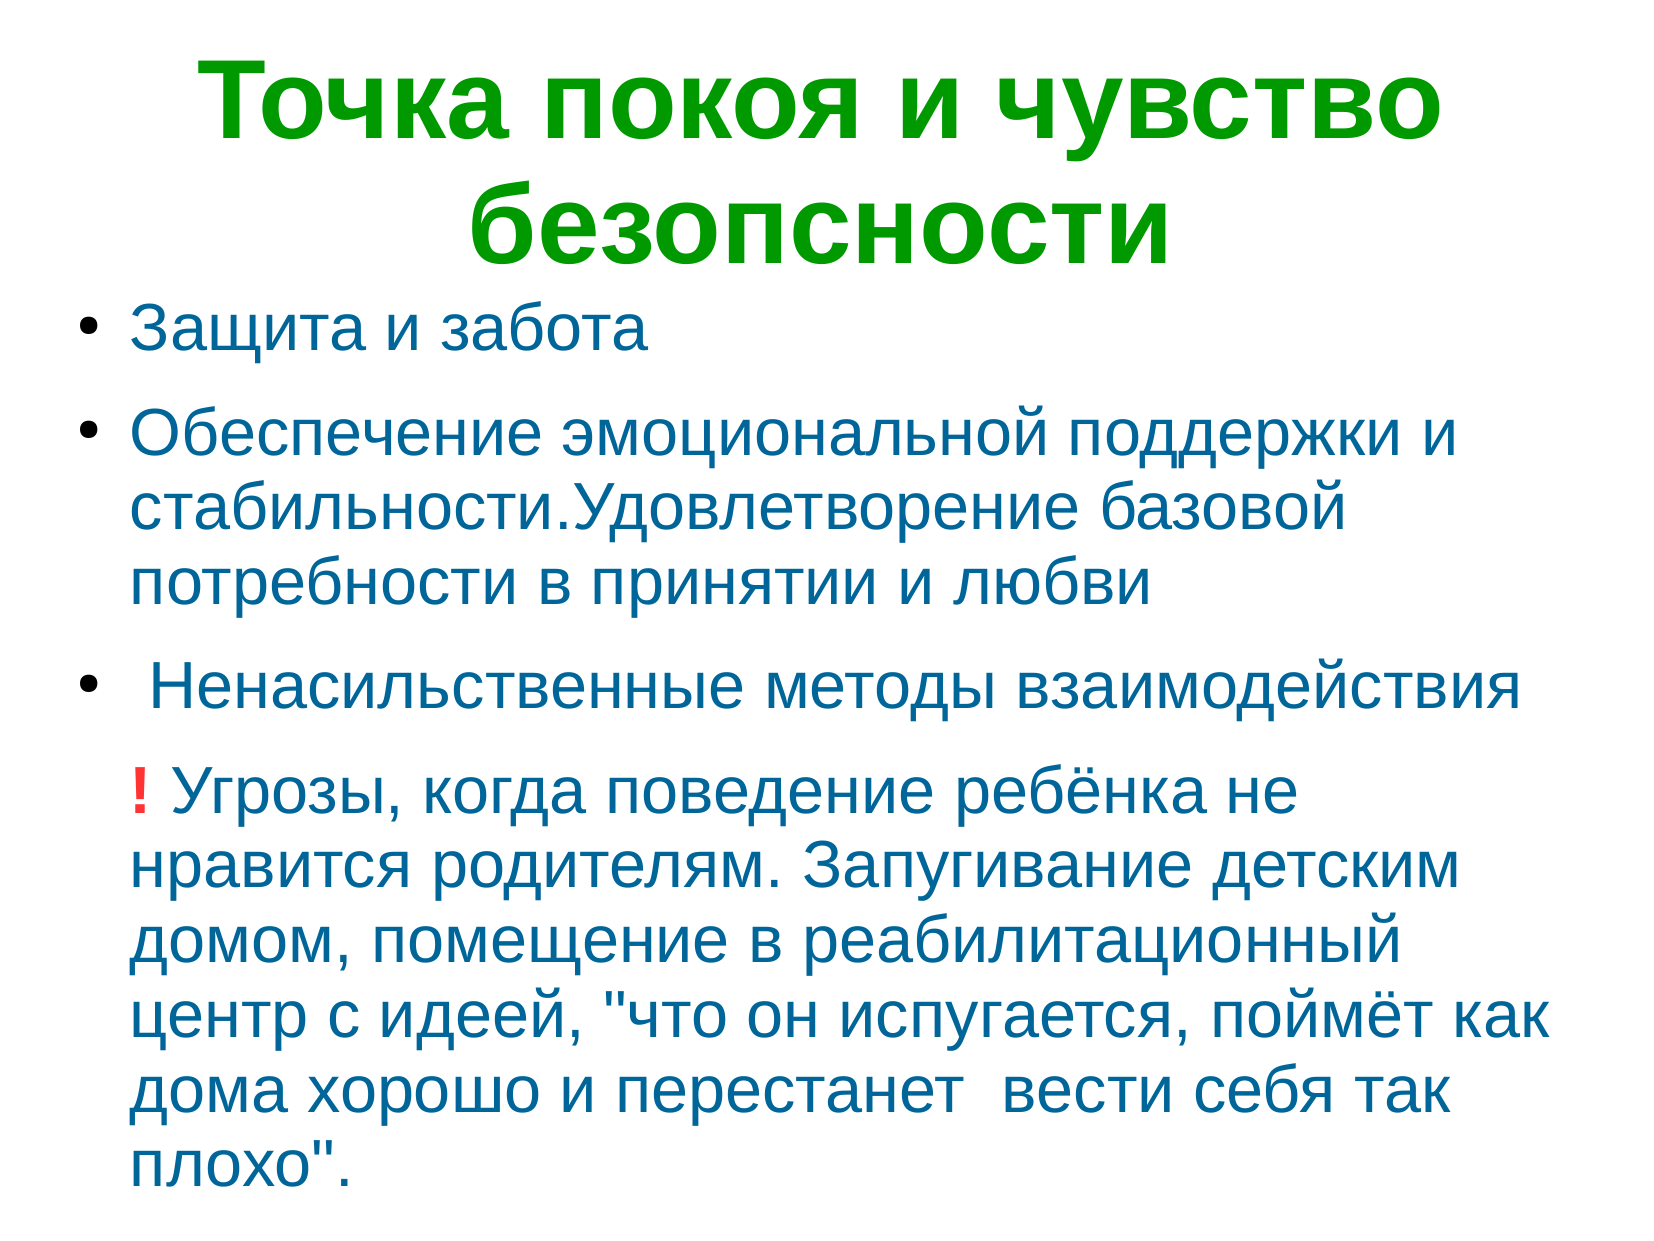

# Точка покоя и чувство безопсности
Защита и забота
Обеспечение эмоциональной поддержки и стабильности.Удовлетворение базовой потребности в принятии и любви
 Ненасильственные методы взаимодействия
! Угрозы, когда поведение ребёнка не нравится родителям. Запугивание детским домом, помещение в реабилитационный центр с идеей, "что он испугается, поймёт как дома хорошо и перестанет вести себя так плохо".